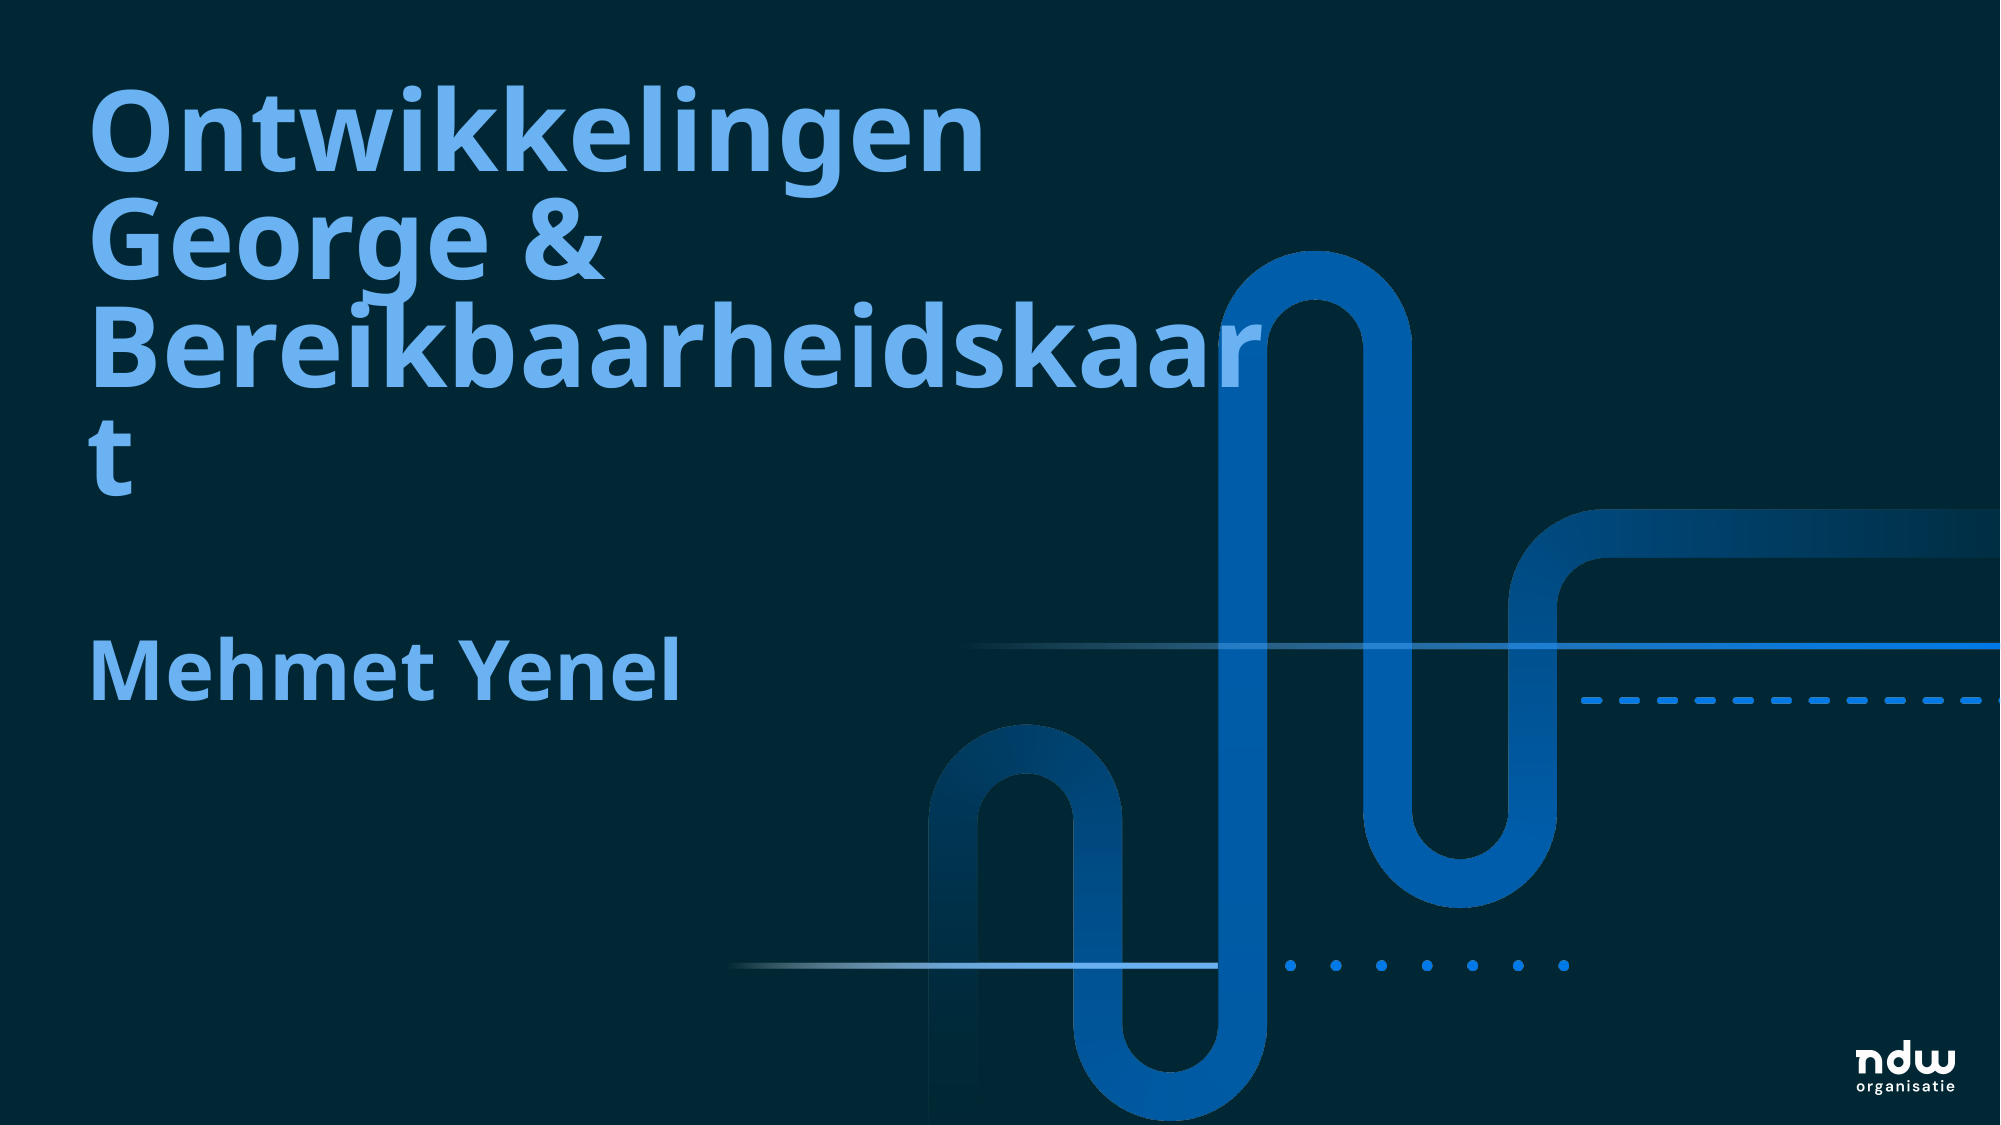

# Ontwikkelingen George & Bereikbaarheidskaart Mehmet Yenel